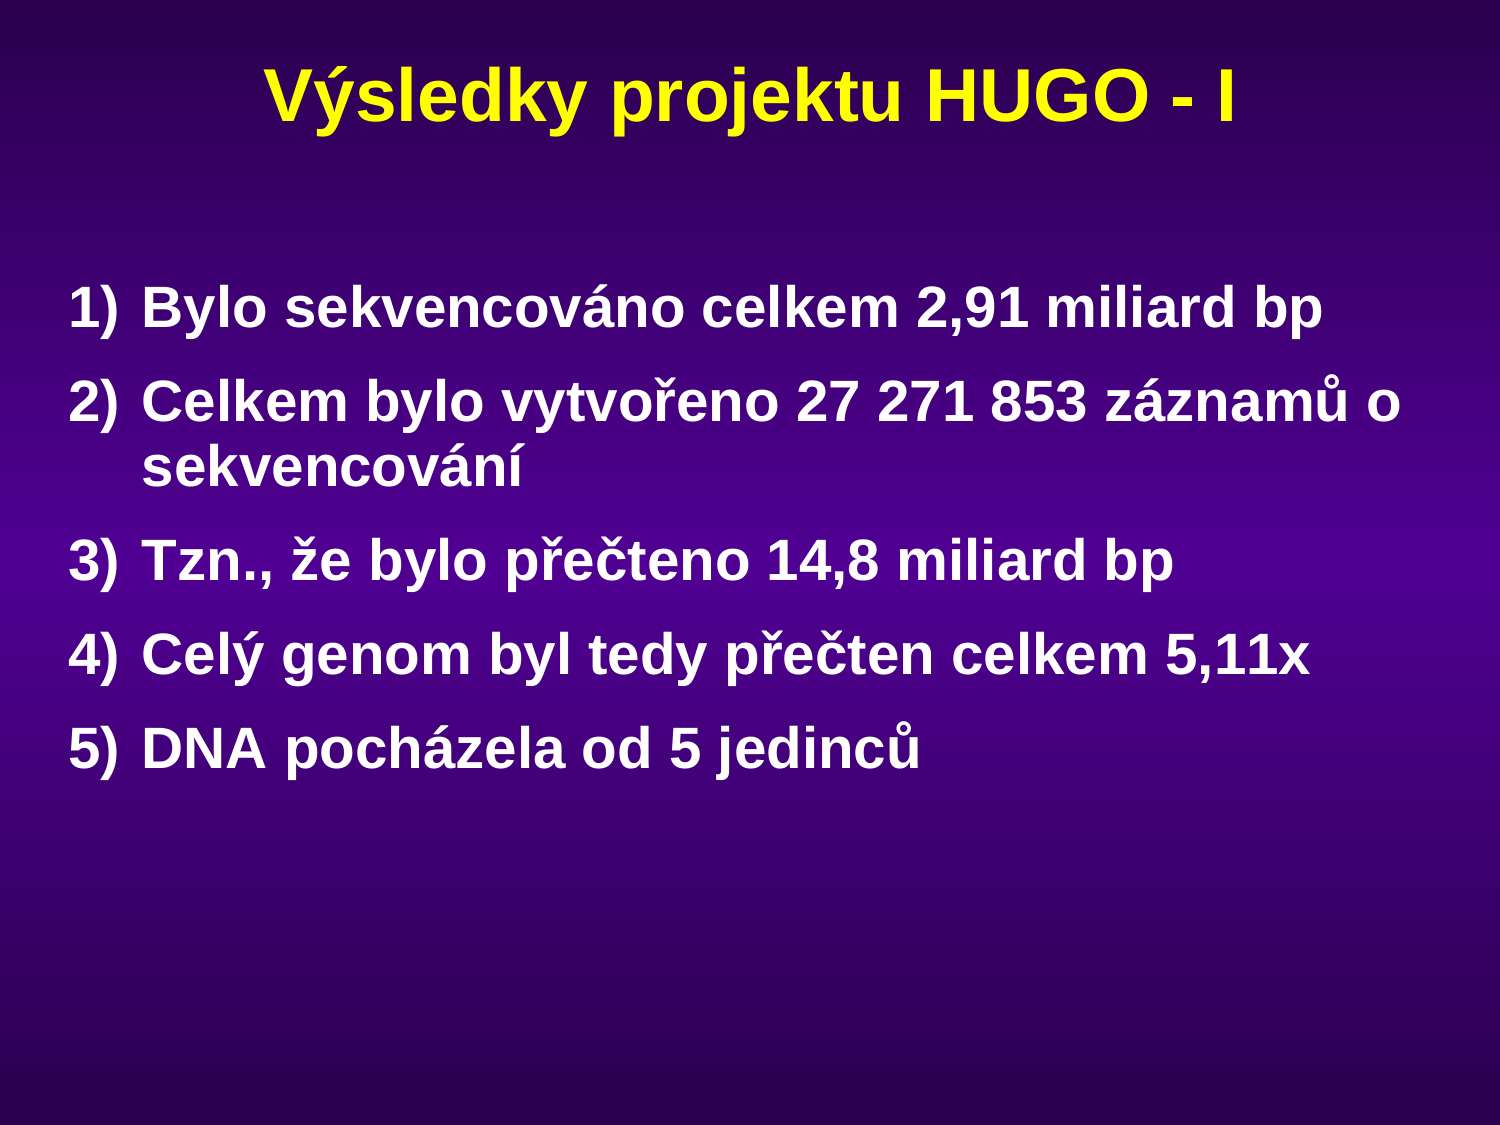

# Výsledky projektu HUGO - I
1)	Bylo sekvencováno celkem 2,91 miliard bp
2)	Celkem bylo vytvořeno 27 271 853 záznamů o sekvencování
3)	Tzn., že bylo přečteno 14,8 miliard bp
4)	Celý genom byl tedy přečten celkem 5,11x
5)	DNA pocházela od 5 jedinců